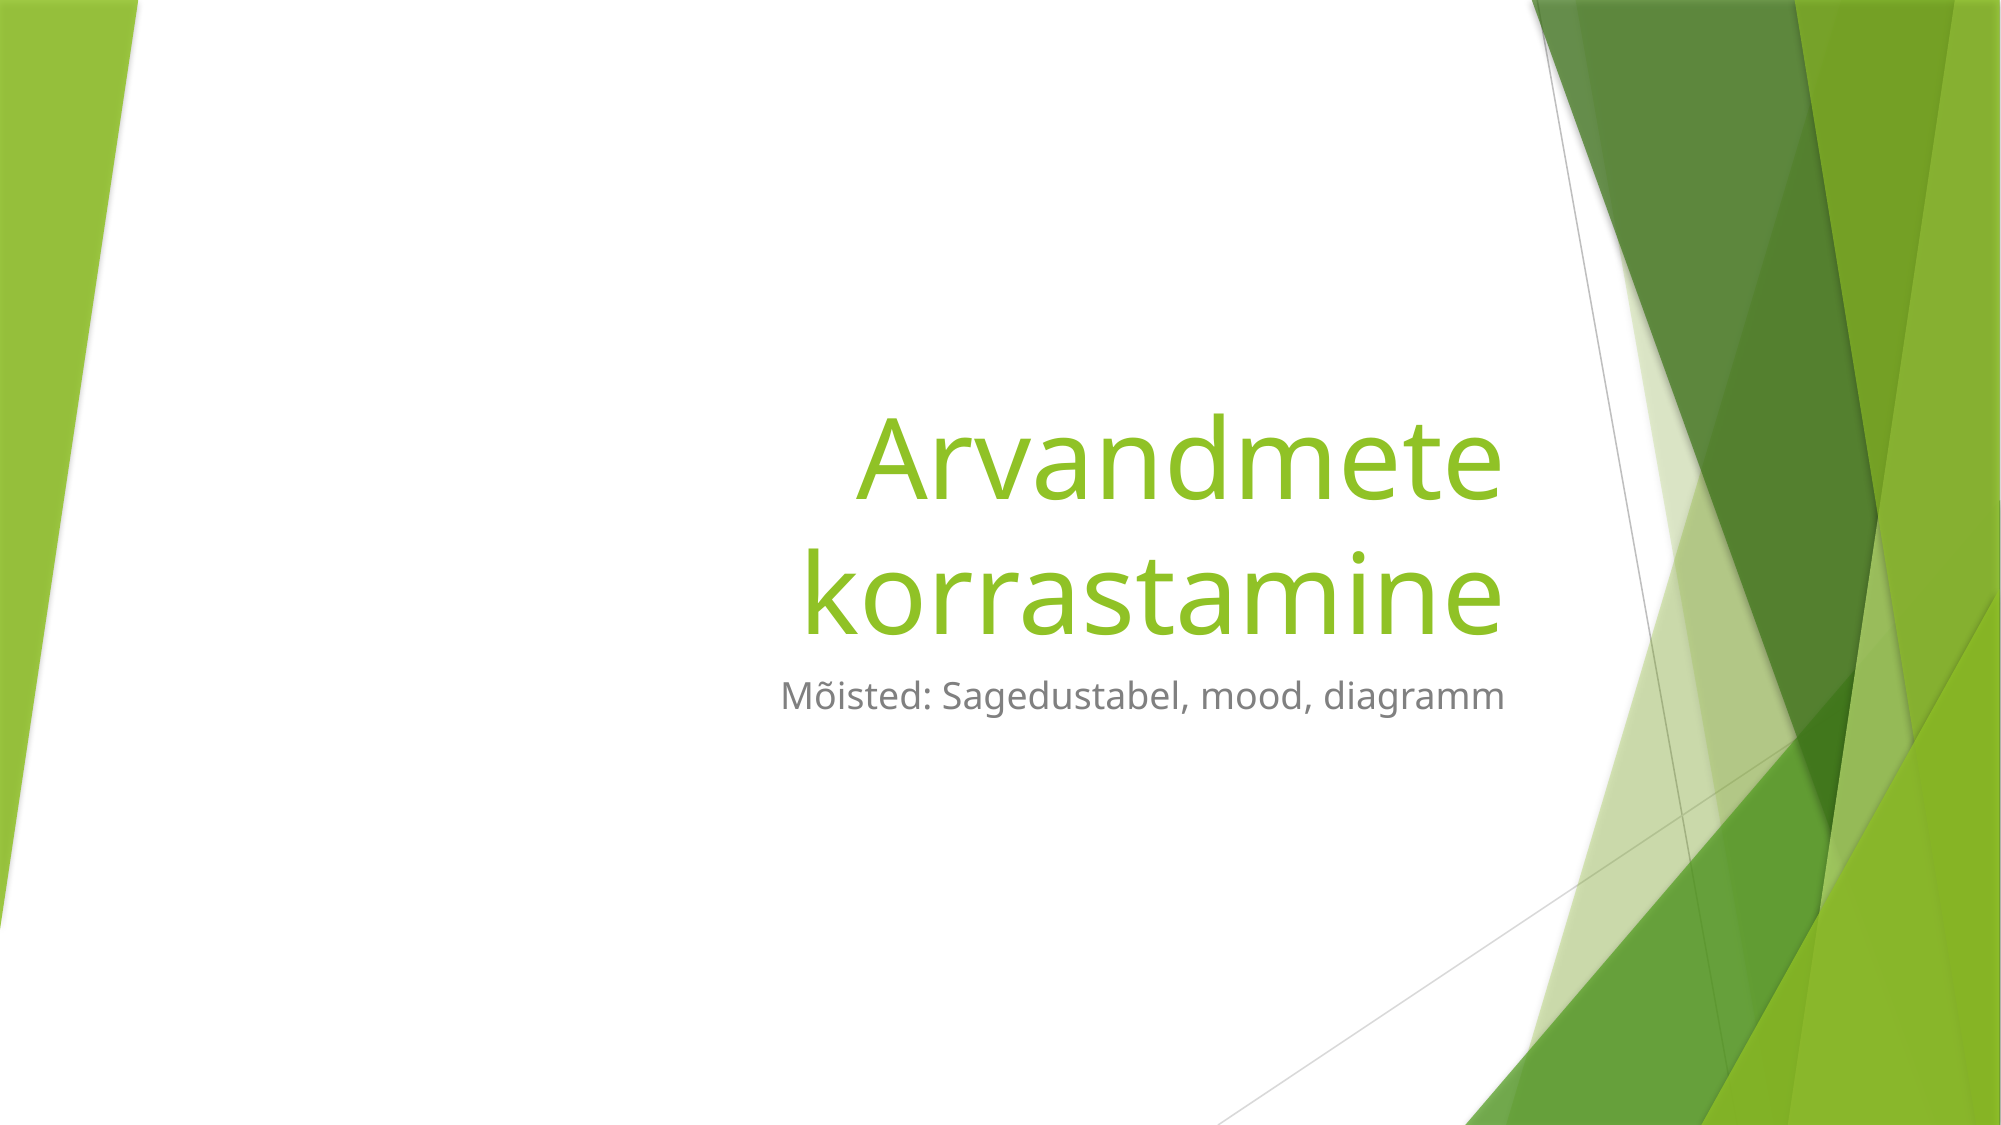

# Arvandmete korrastamine
Mõisted: Sagedustabel, mood, diagramm